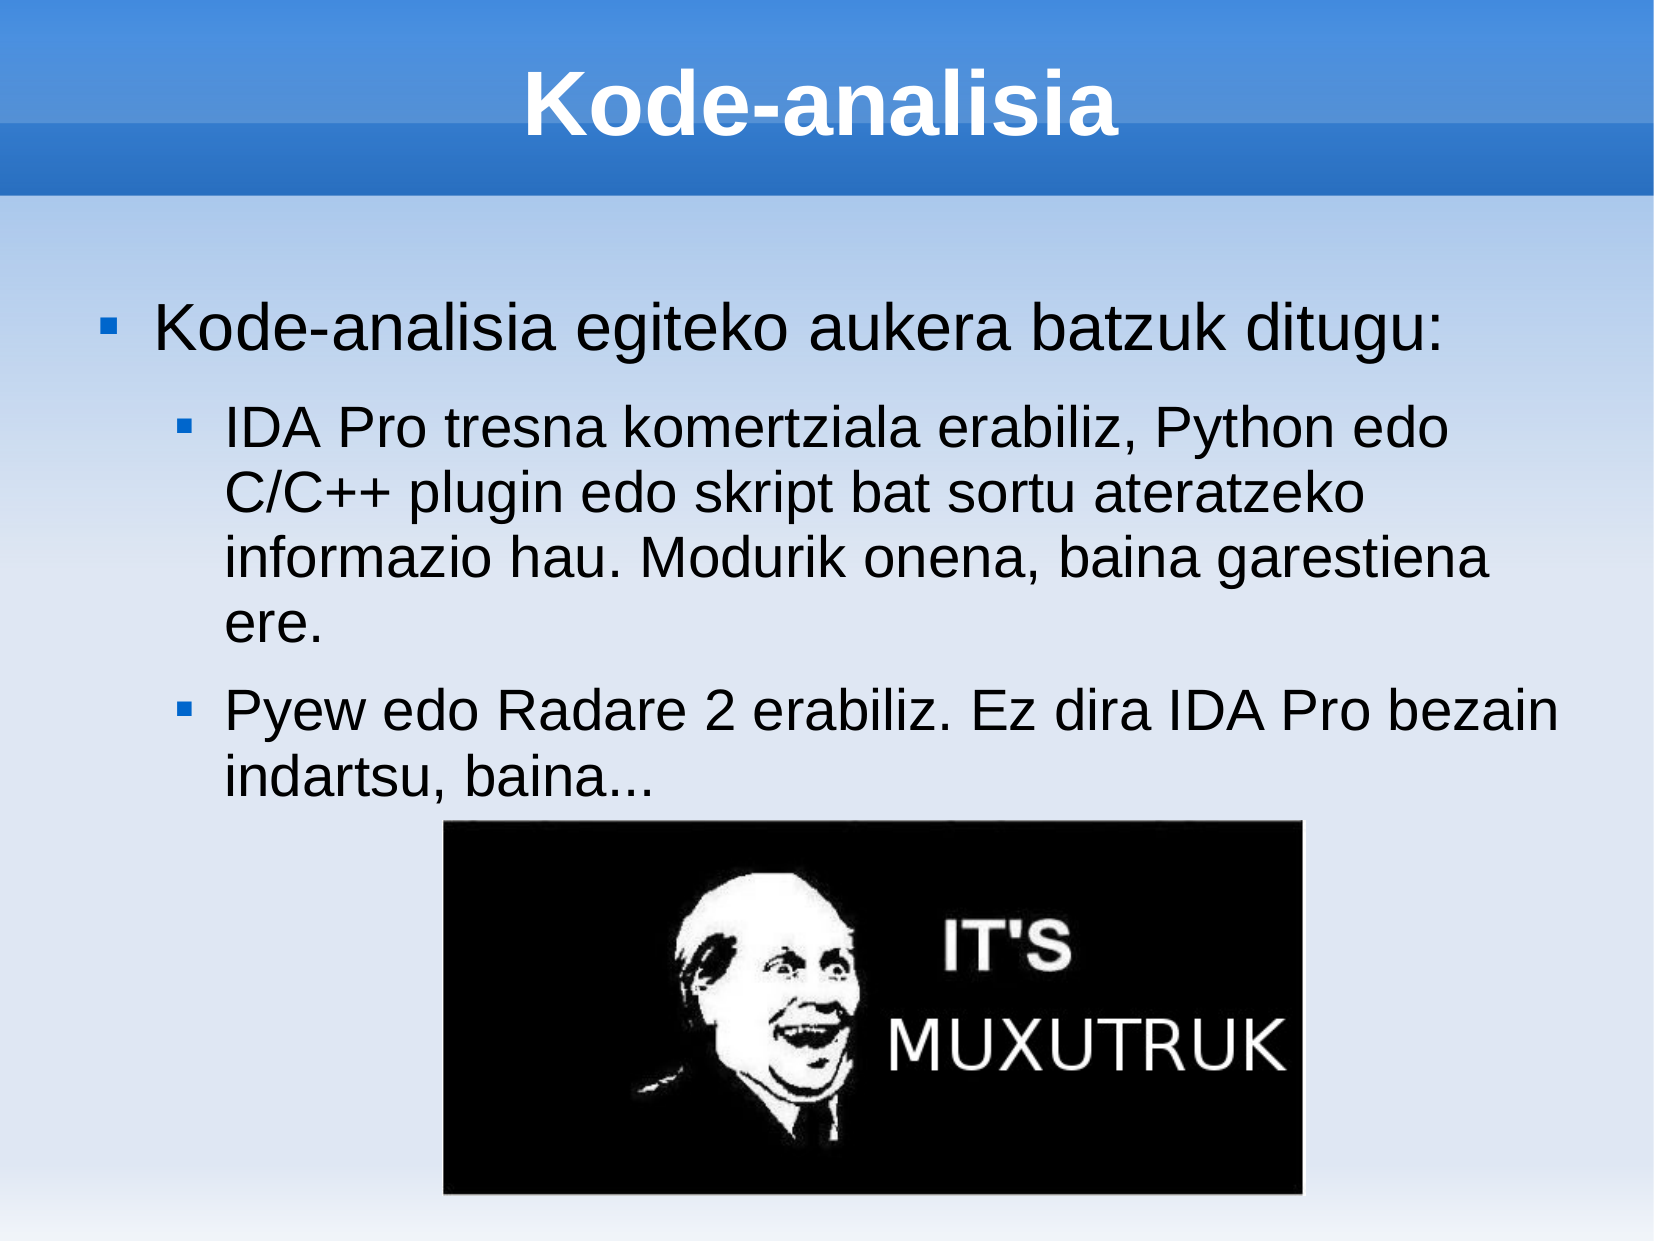

# Kode-analisia
Kode-analisia egiteko aukera batzuk ditugu:
IDA Pro tresna komertziala erabiliz, Python edo C/C++ plugin edo skript bat sortu ateratzeko informazio hau. Modurik onena, baina garestiena ere.
Pyew edo Radare 2 erabiliz. Ez dira IDA Pro bezain indartsu, baina...